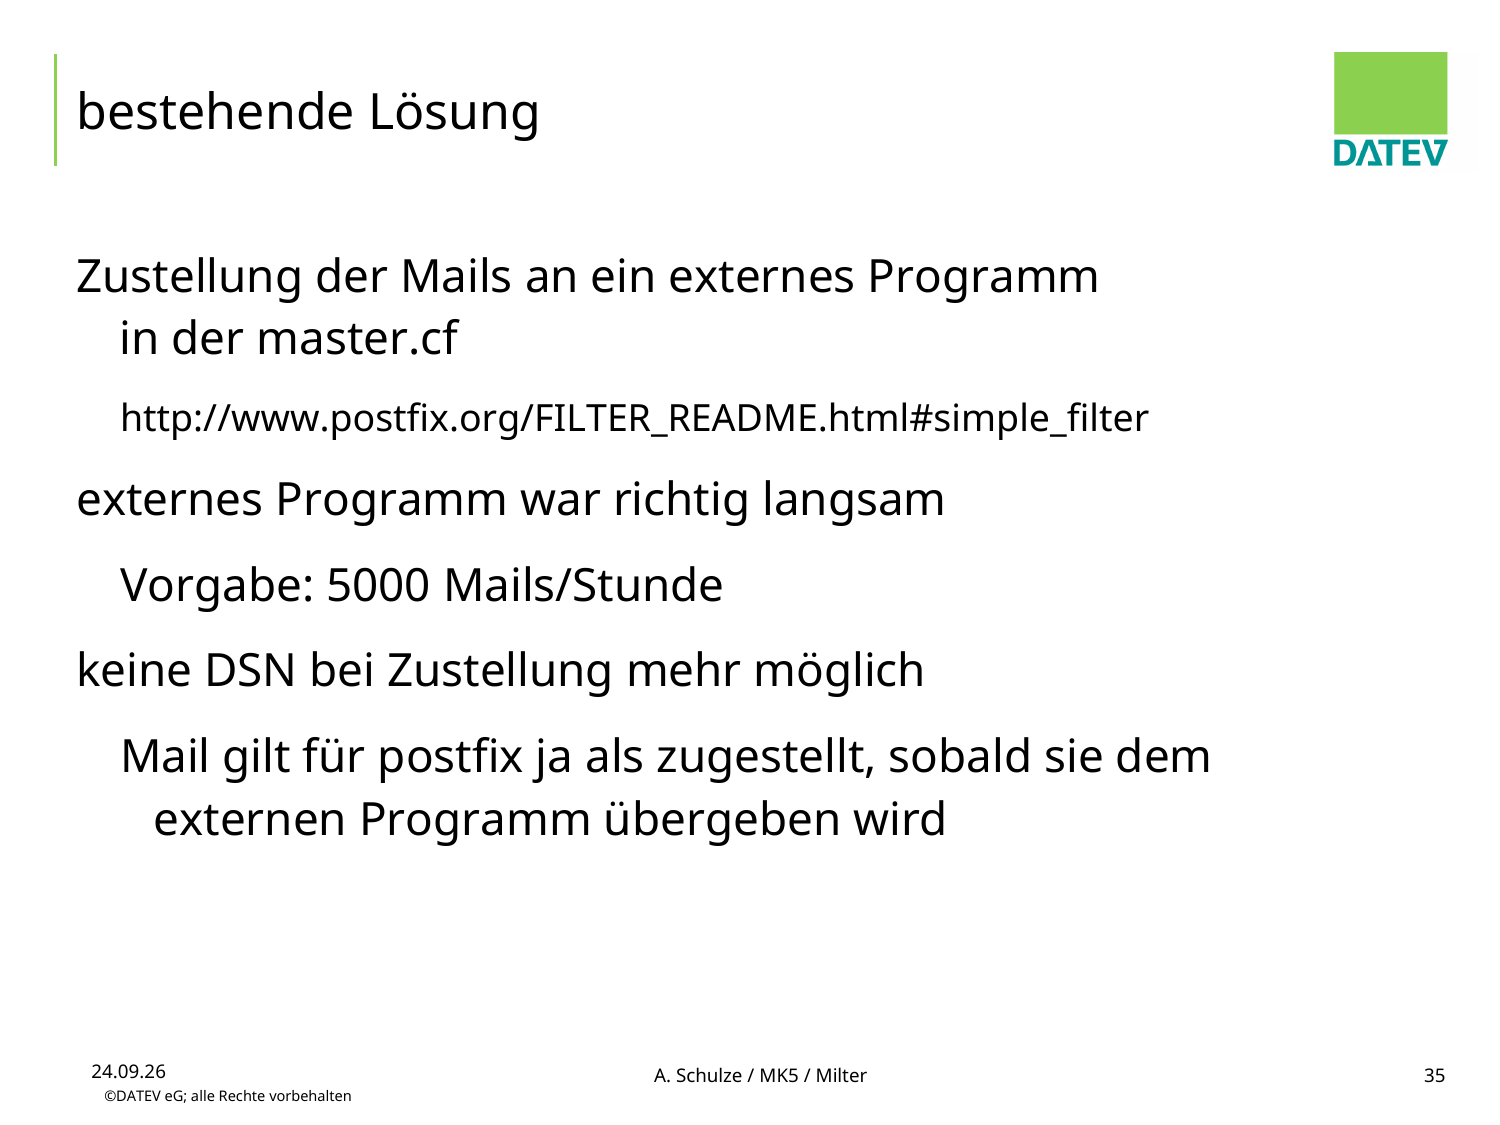

# bestehende Lösung
Zustellung der Mails an ein externes Programm
in der master.cf
http://www.postfix.org/FILTER_README.html#simple_filter
externes Programm war richtig langsam
Vorgabe: 5000 Mails/Stunde
keine DSN bei Zustellung mehr möglich
Mail gilt für postfix ja als zugestellt, sobald sie dem
externen Programm übergeben wird
A. Schulze / MK5 / Milter
35